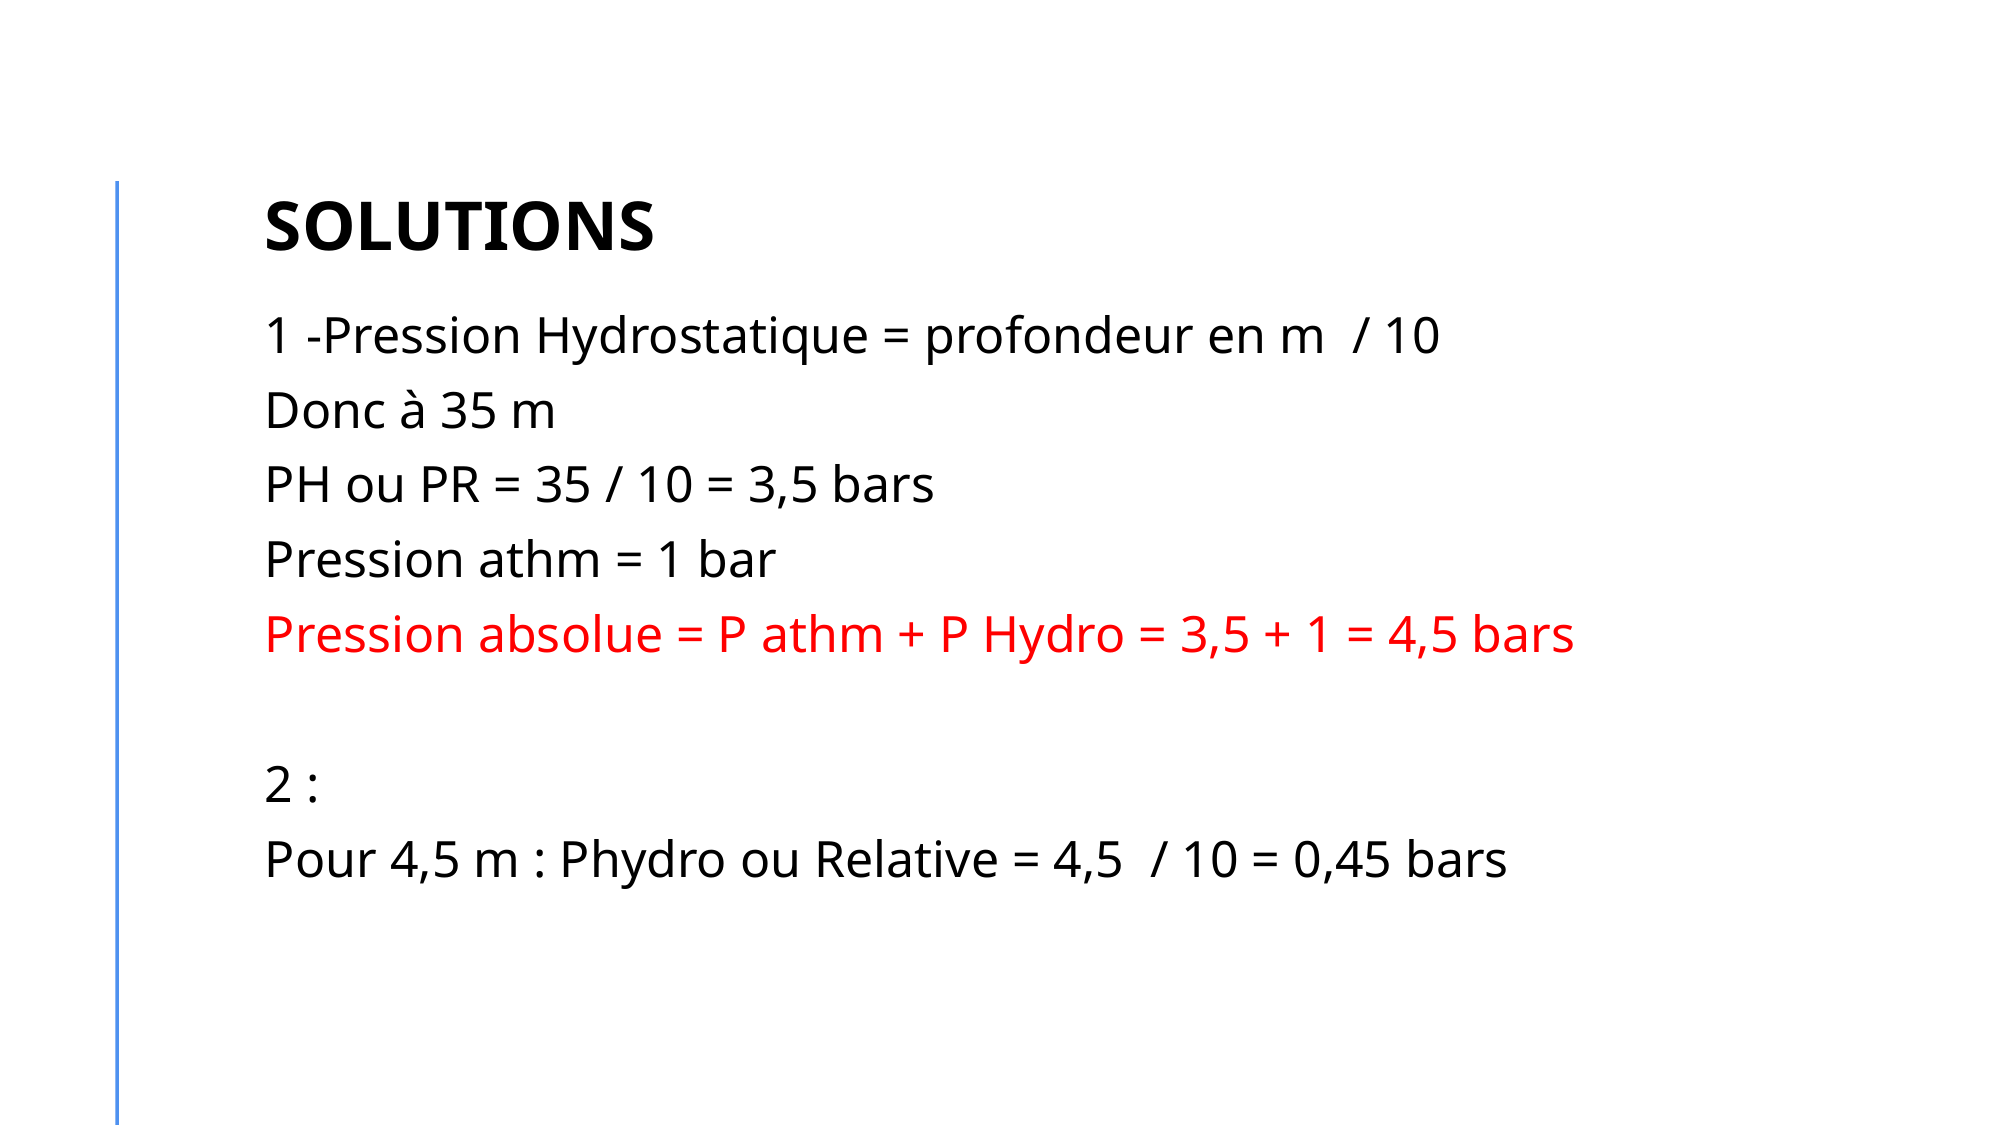

# Solutions
1 -Pression Hydrostatique = profondeur en m / 10
Donc à 35 m
PH ou PR = 35 / 10 = 3,5 bars
Pression athm = 1 bar
Pression absolue = P athm + P Hydro = 3,5 + 1 = 4,5 bars
2 :
Pour 4,5 m : Phydro ou Relative = 4,5 / 10 = 0,45 bars